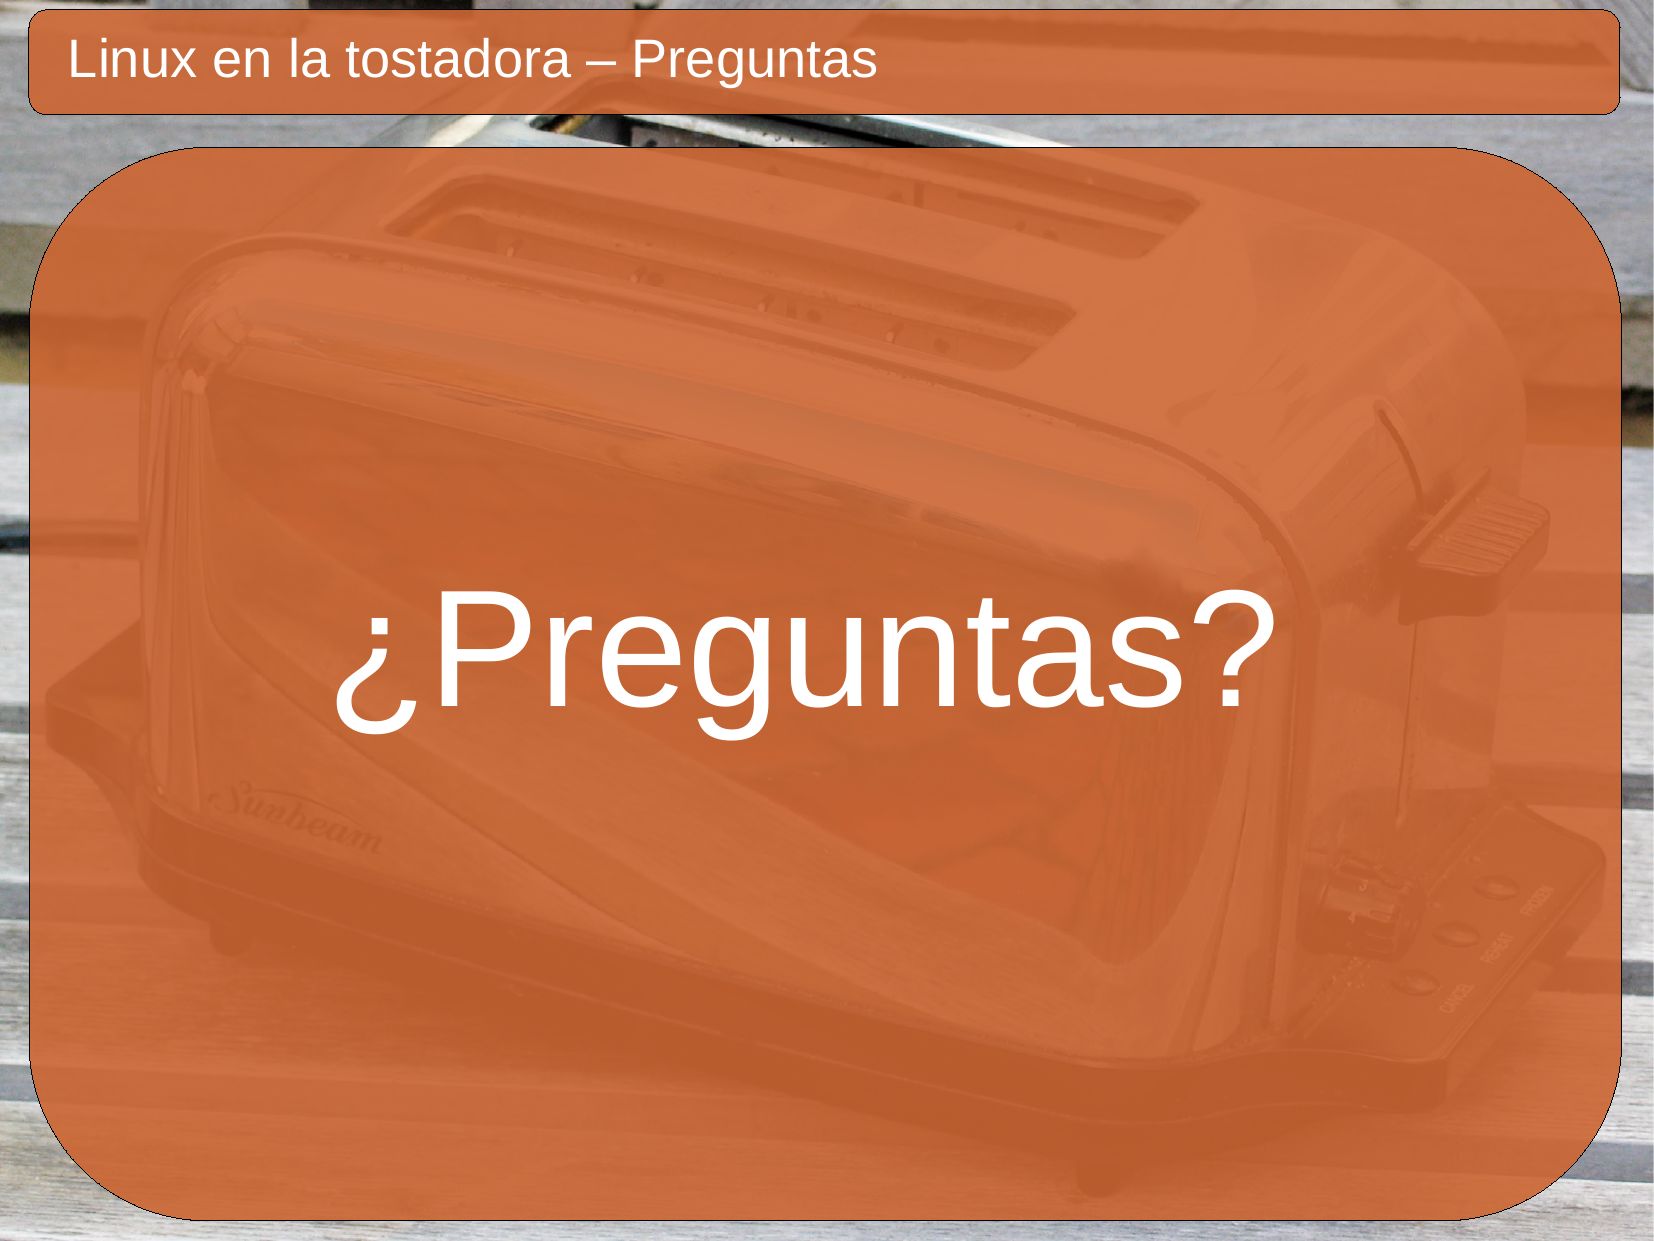

Linux en la tostadora – Preguntas
¿Preguntas?